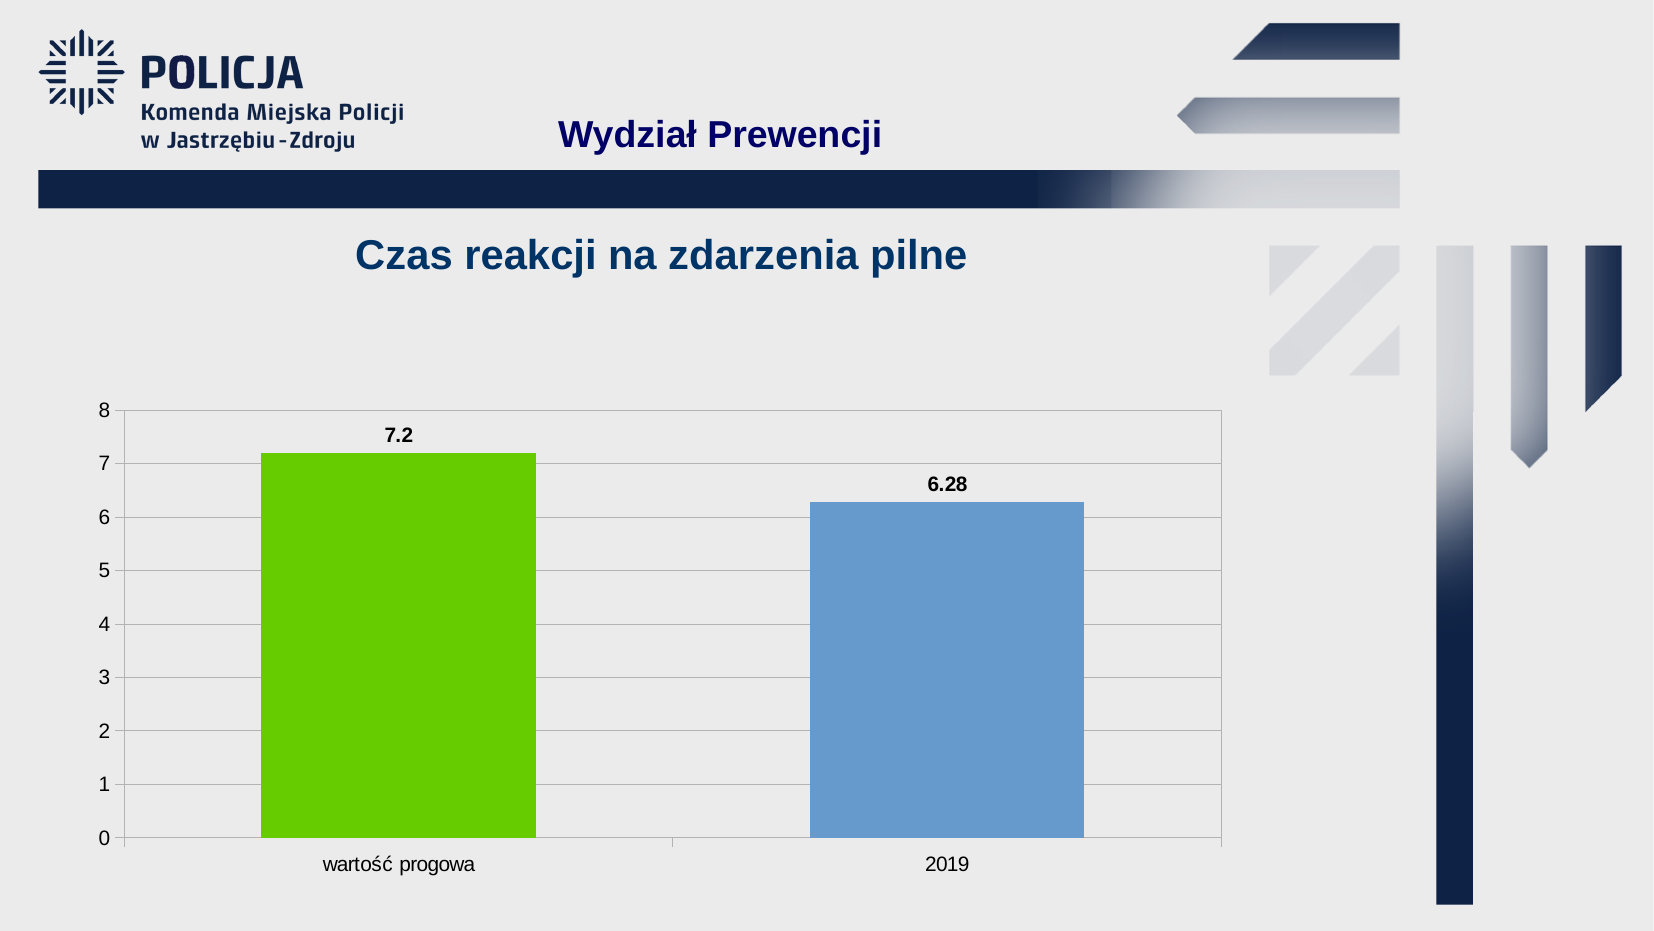

Wydział Prewencji
Czas reakcji na zdarzenia pilne
### Chart
| Category | Kolumna 2 |
|---|---|
| wartość progowa | 7.2 |
| 2019 | 6.28 |